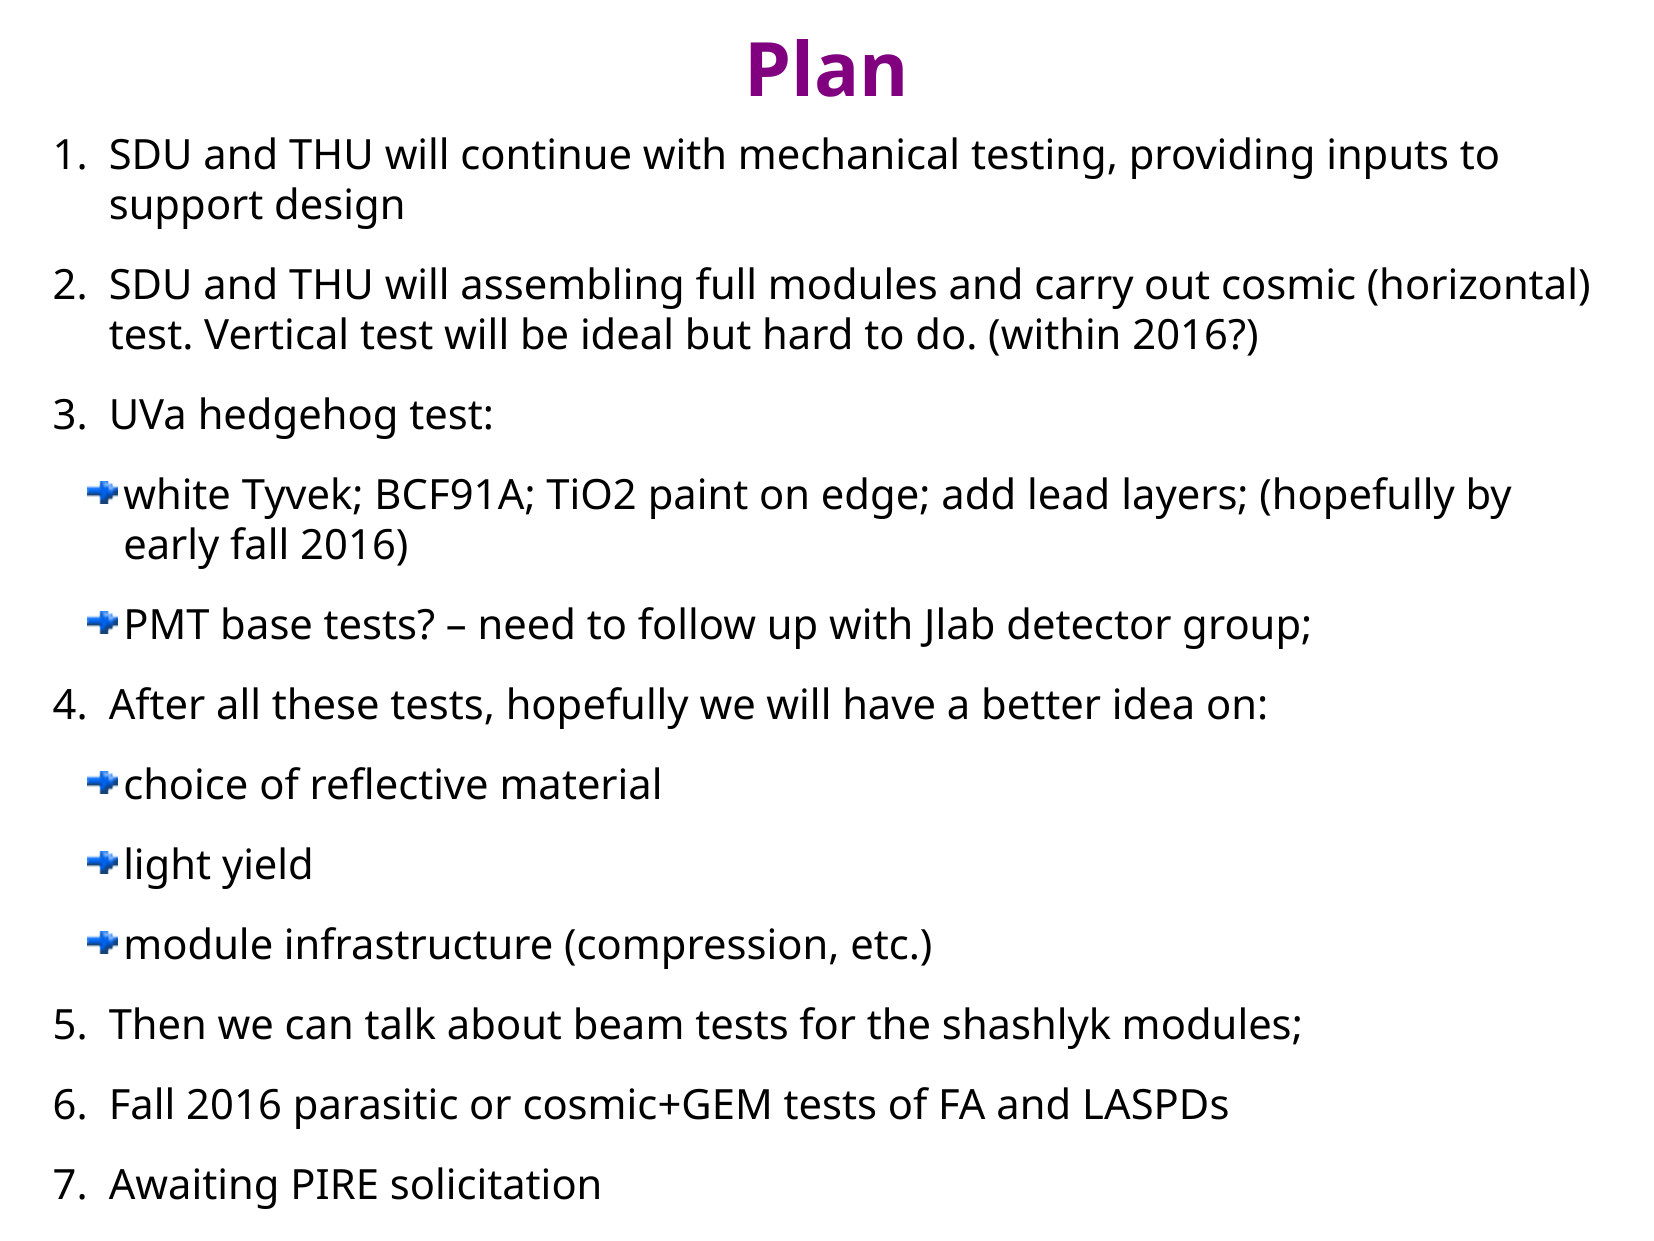

# Plan
SDU and THU will continue with mechanical testing, providing inputs to support design
SDU and THU will assembling full modules and carry out cosmic (horizontal) test. Vertical test will be ideal but hard to do. (within 2016?)
UVa hedgehog test:
white Tyvek; BCF91A; TiO2 paint on edge; add lead layers; (hopefully by early fall 2016)
PMT base tests? – need to follow up with Jlab detector group;
After all these tests, hopefully we will have a better idea on:
choice of reflective material
light yield
module infrastructure (compression, etc.)
Then we can talk about beam tests for the shashlyk modules;
Fall 2016 parasitic or cosmic+GEM tests of FA and LASPDs
Awaiting PIRE solicitation